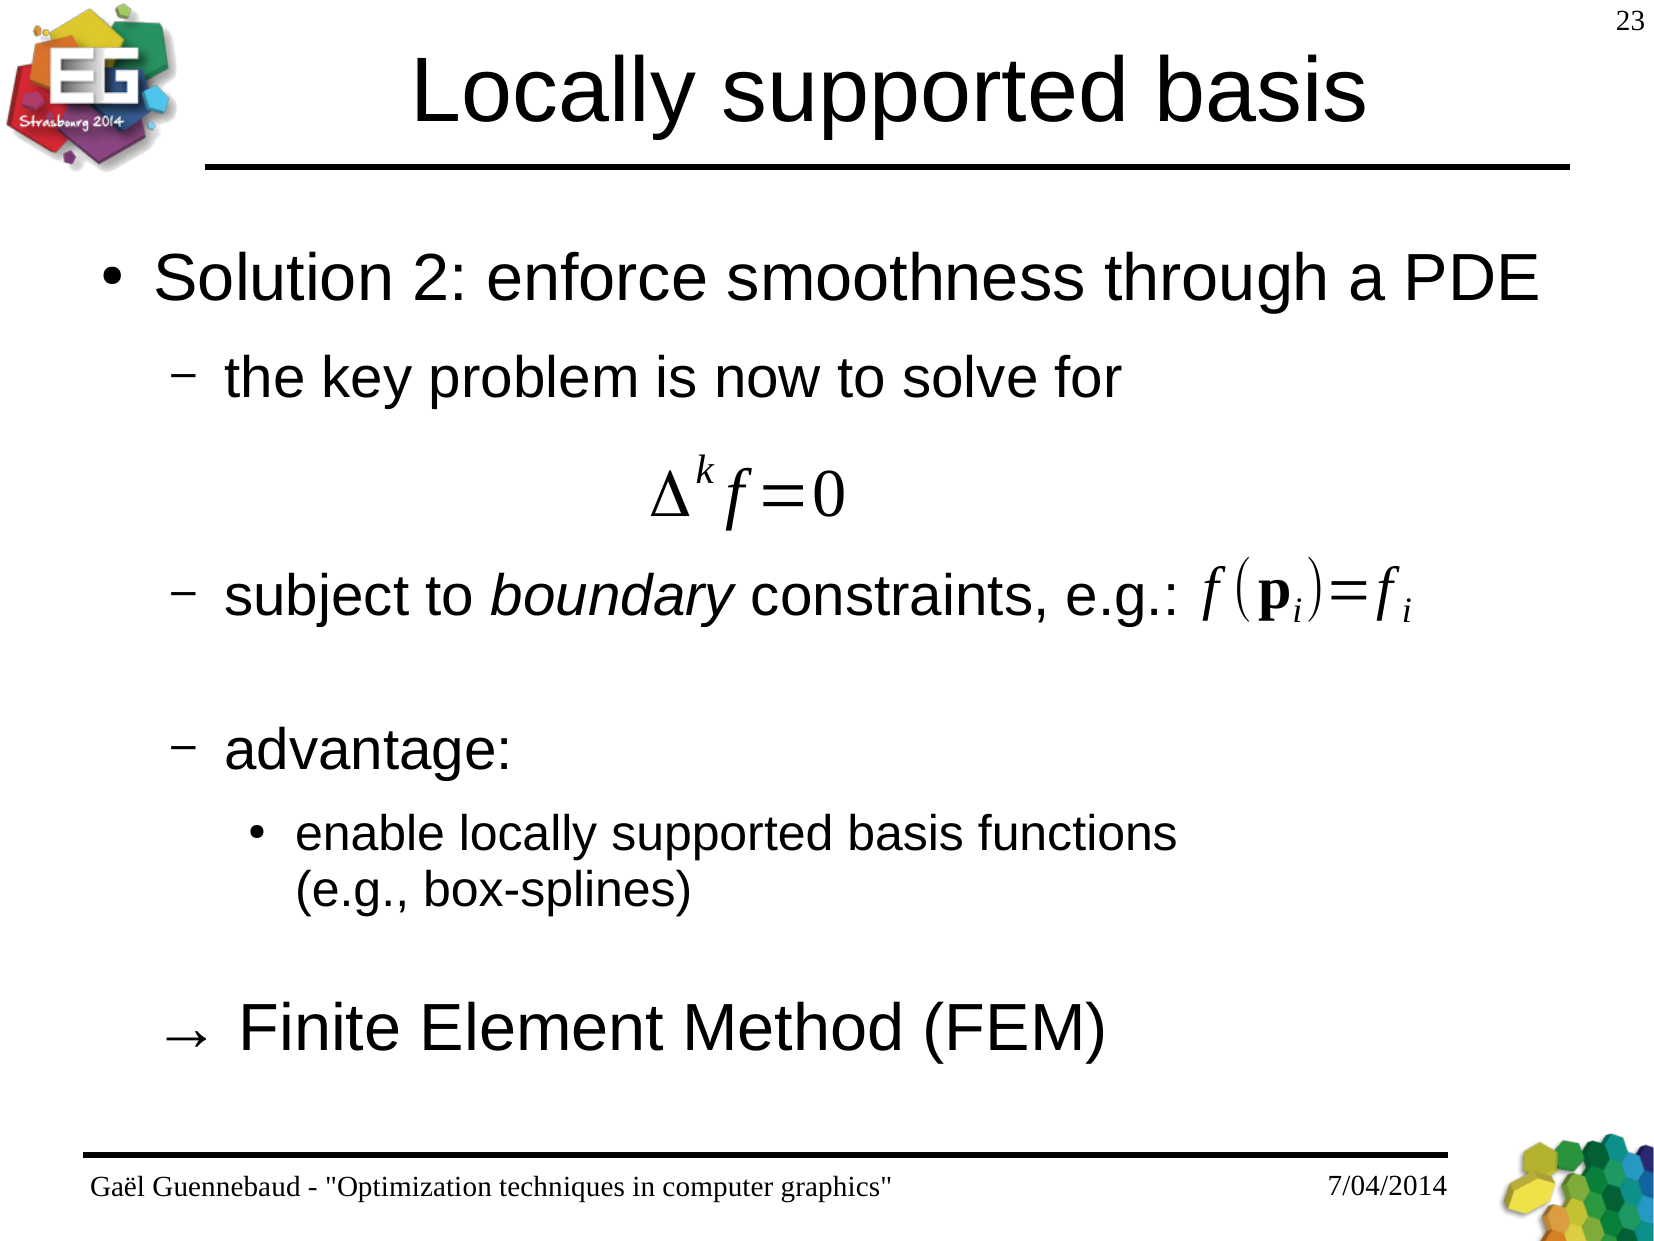

23
# Locally supported basis
Solution 2: enforce smoothness through a PDE
the key problem is now to solve for
subject to boundary constraints, e.g.:
advantage:
enable locally supported basis functions
(e.g., box-splines)
→ Finite Element Method (FEM)
7/04/2014
Gaël Guennebaud - "Optimization techniques in computer graphics"